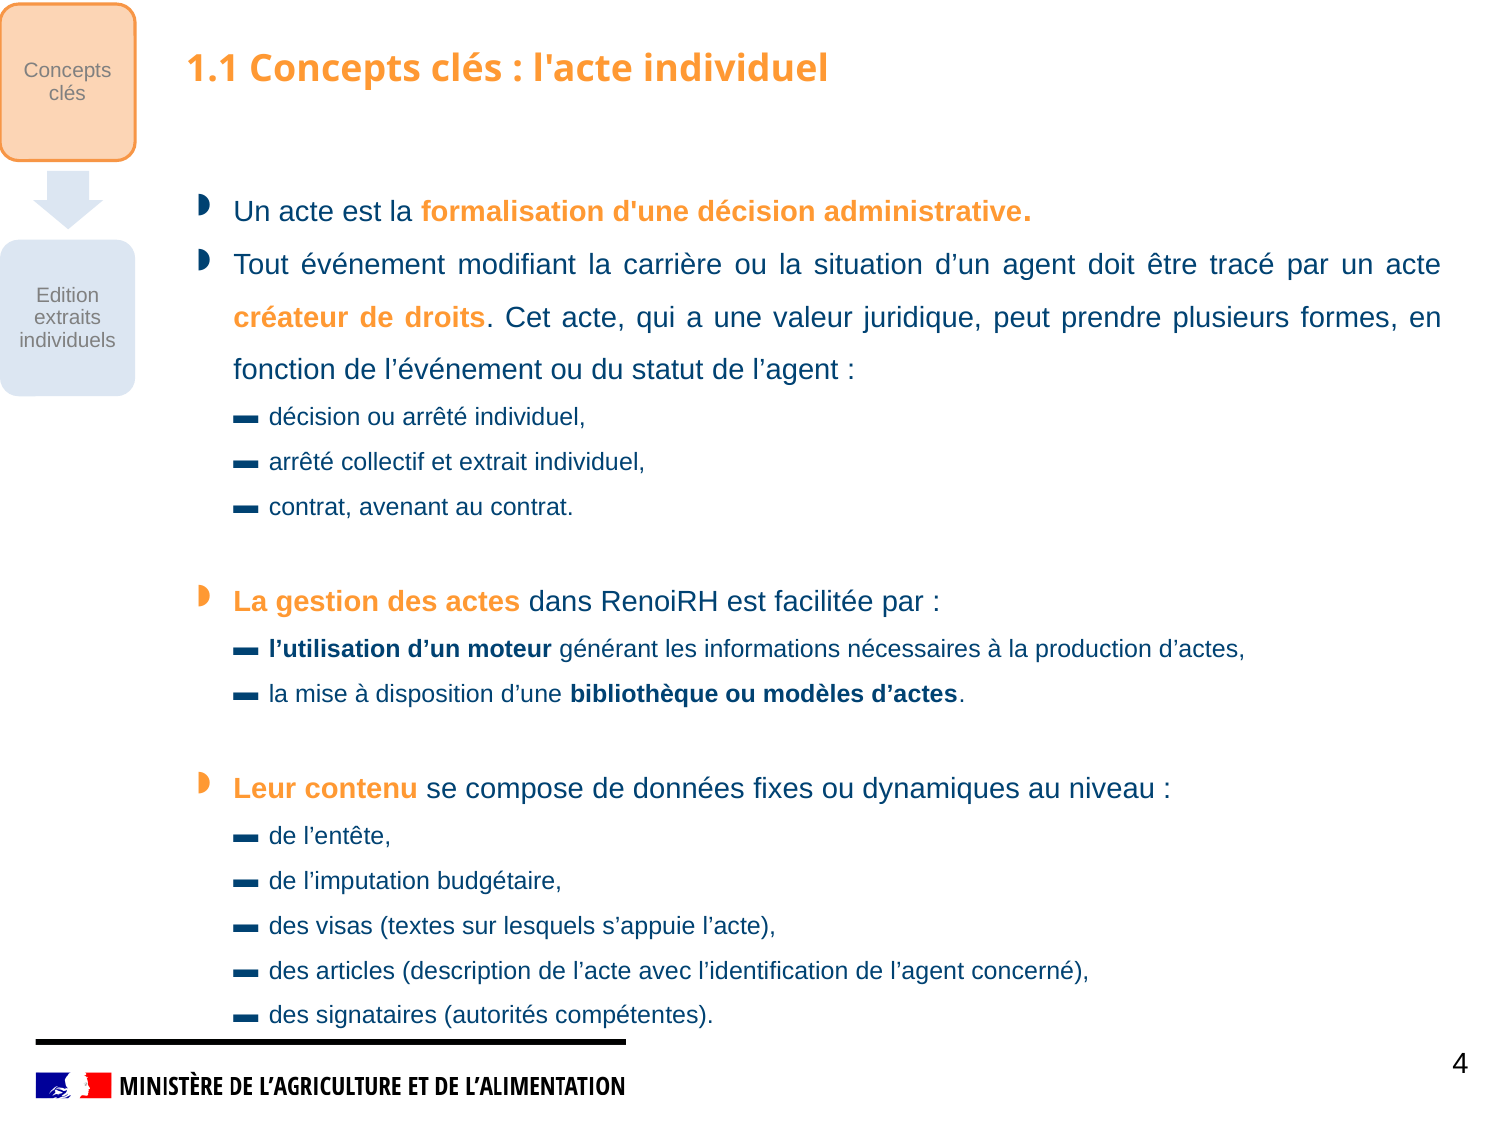

Concepts clés
1.1 Concepts clés : l'acte individuel
Un acte est la formalisation d'une décision administrative.
Tout événement modifiant la carrière ou la situation d’un agent doit être tracé par un acte créateur de droits. Cet acte, qui a une valeur juridique, peut prendre plusieurs formes, en fonction de l’événement ou du statut de l’agent :
décision ou arrêté individuel,
arrêté collectif et extrait individuel,
contrat, avenant au contrat.
La gestion des actes dans RenoiRH est facilitée par :
l’utilisation d’un moteur générant les informations nécessaires à la production d’actes,
la mise à disposition d’une bibliothèque ou modèles d’actes.
Leur contenu se compose de données fixes ou dynamiques au niveau :
de l’entête,
de l’imputation budgétaire,
des visas (textes sur lesquels s’appuie l’acte),
des articles (description de l’acte avec l’identification de l’agent concerné),
des signataires (autorités compétentes).
Edition extraits individuels